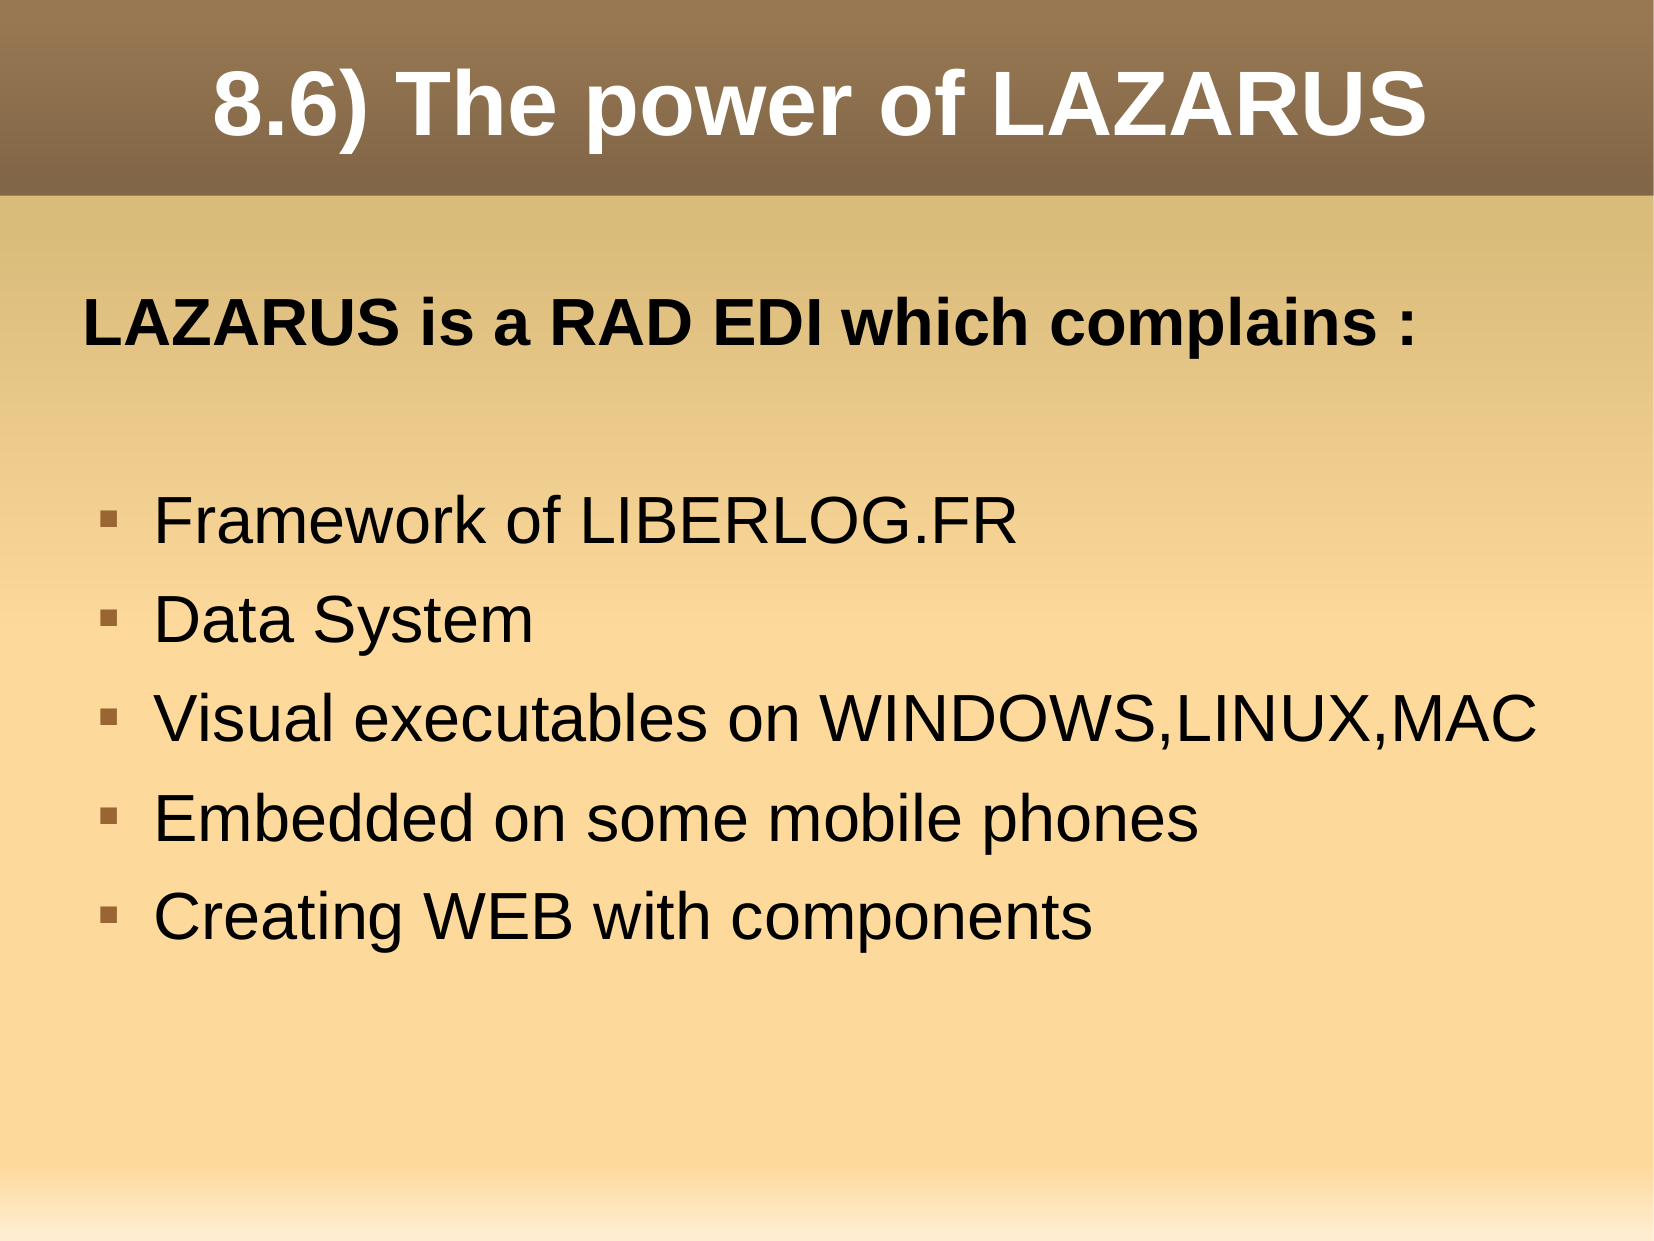

# 8.6) The power of LAZARUS
LAZARUS is a RAD EDI which complains :
Framework of LIBERLOG.FR
Data System
Visual executables on WINDOWS,LINUX,MAC
Embedded on some mobile phones
Creating WEB with components